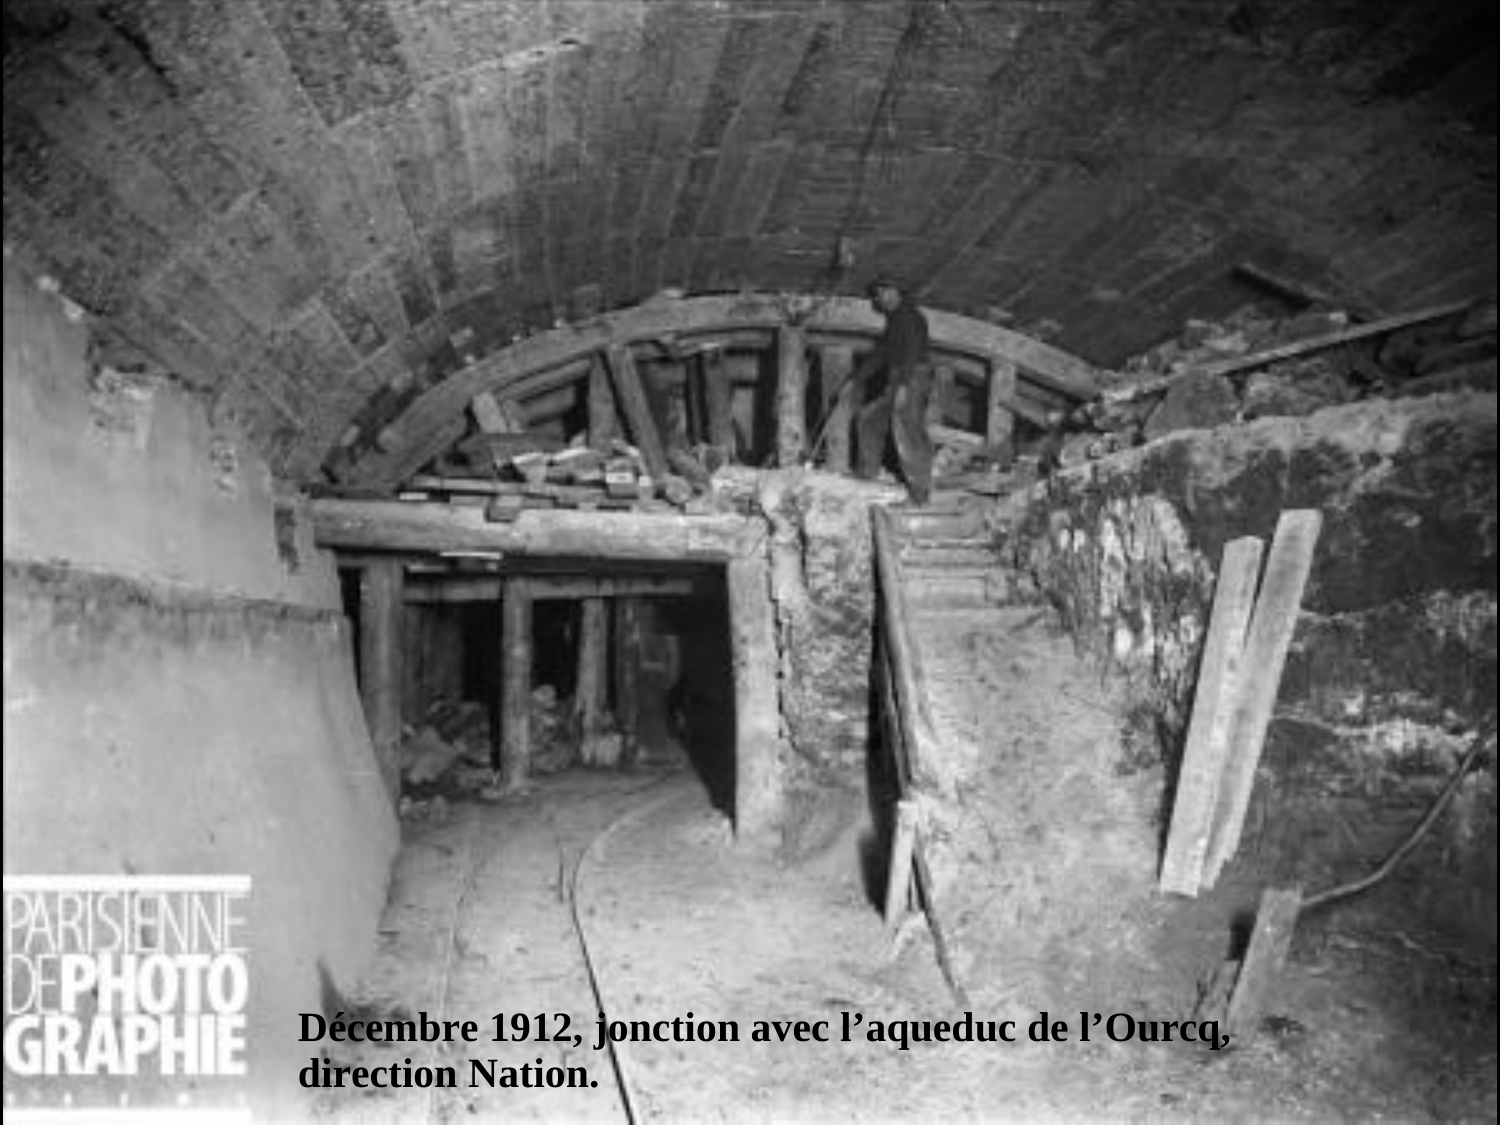

Décembre 1912, jonction avec l’aqueduc de l’Ourcq,
direction Nation.